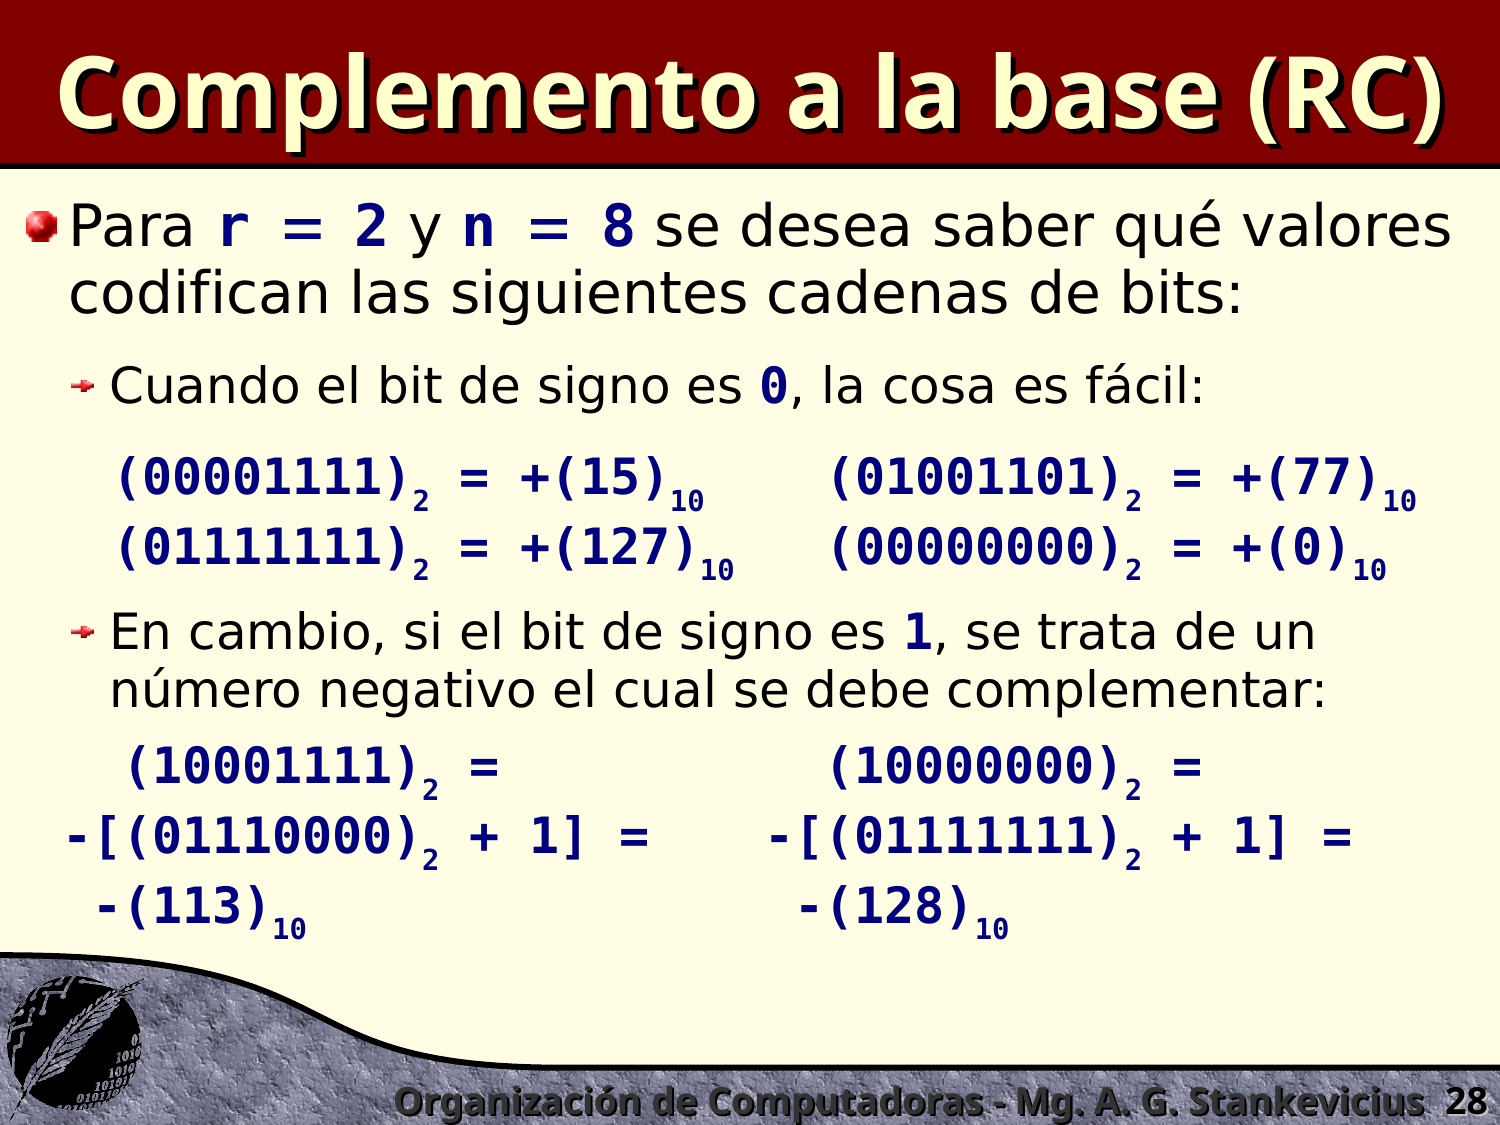

# Complemento a la base (RC)
Para r = 2 y n = 8 se desea saber qué valores codifican las siguientes cadenas de bits:
Cuando el bit de signo es 0, la cosa es fácil:
En cambio, si el bit de signo es 1, se trata de un número negativo el cual se debe complementar:
(00001111)2 = +(15)10 (01001101)2 = +(77)10
(01111111)2 = +(127)10 (00000000)2 = +(0)10
 (10001111)2 =
-[(01110000)2 + 1] =
 -(113)10
 (10000000)2 =
-[(01111111)2 + 1] =
 -(128)10
28